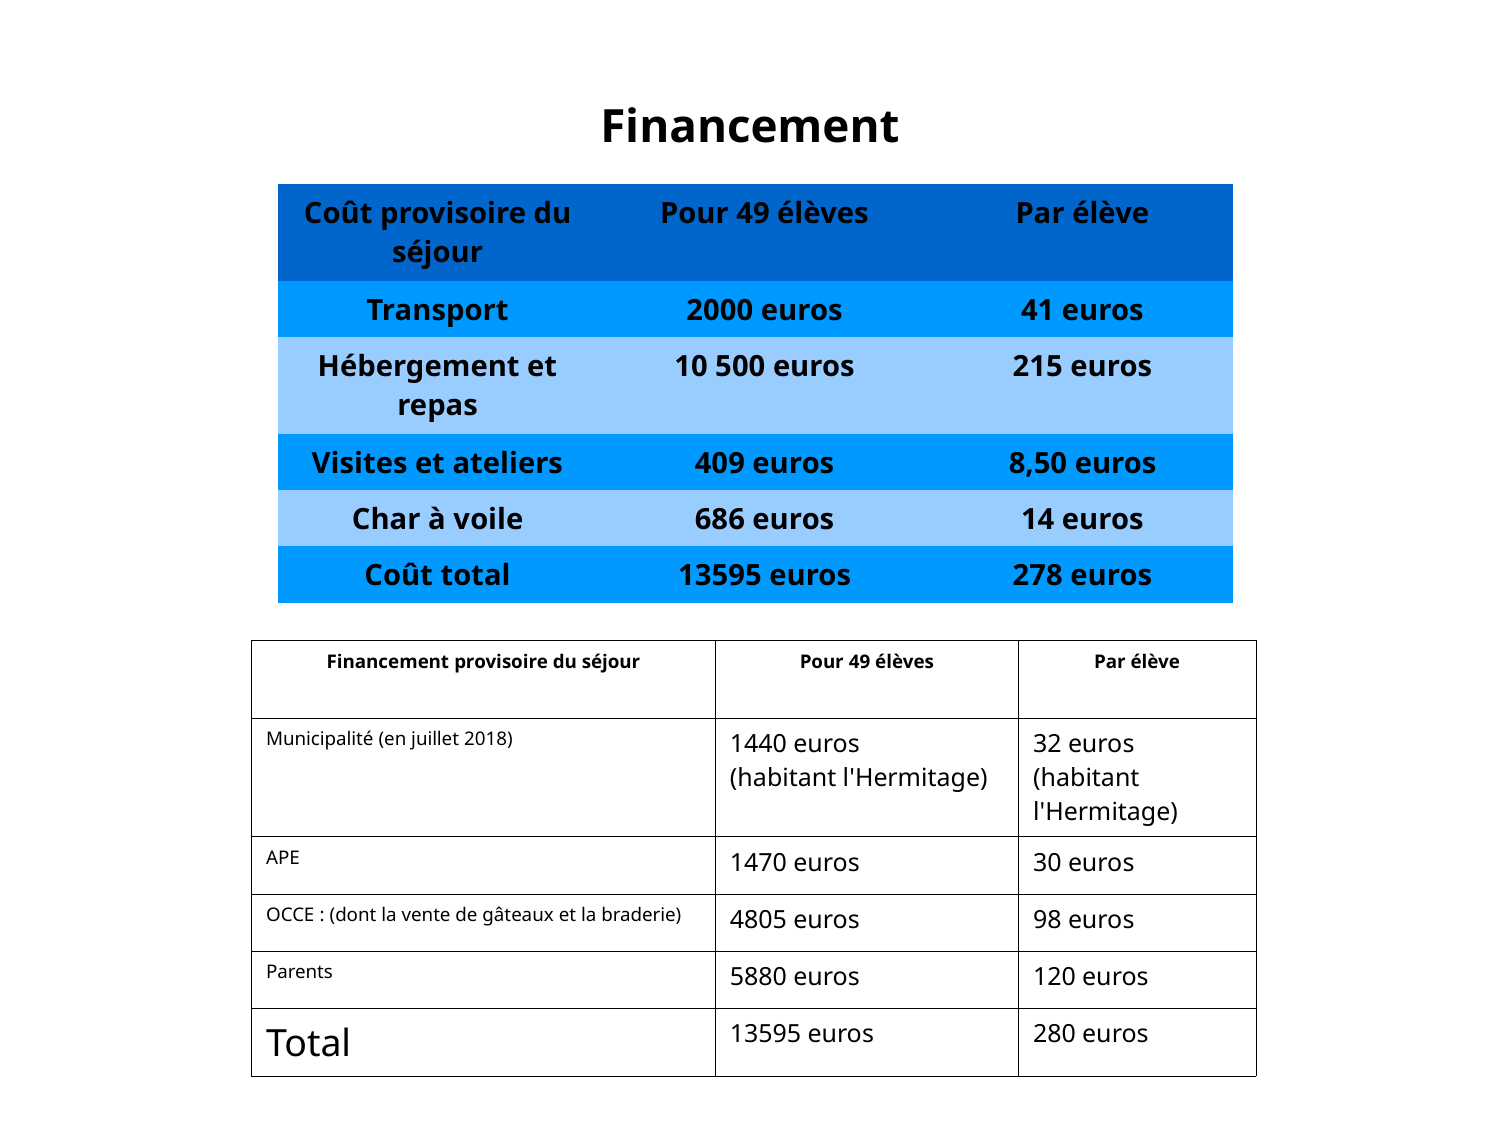

# Financement
| Coût provisoire du séjour | Pour 49 élèves | Par élève |
| --- | --- | --- |
| Transport | 2000 euros | 41 euros |
| Hébergement et repas | 10 500 euros | 215 euros |
| Visites et ateliers | 409 euros | 8,50 euros |
| Char à voile | 686 euros | 14 euros |
| Coût total | 13595 euros | 278 euros |
| Financement provisoire du séjour | Pour 49 élèves | Par élève |
| --- | --- | --- |
| Municipalité (en juillet 2018) | 1440 euros (habitant l'Hermitage) | 32 euros (habitant l'Hermitage) |
| APE | 1470 euros | 30 euros |
| OCCE : (dont la vente de gâteaux et la braderie) | 4805 euros | 98 euros |
| Parents | 5880 euros | 120 euros |
| Total | 13595 euros | 280 euros |